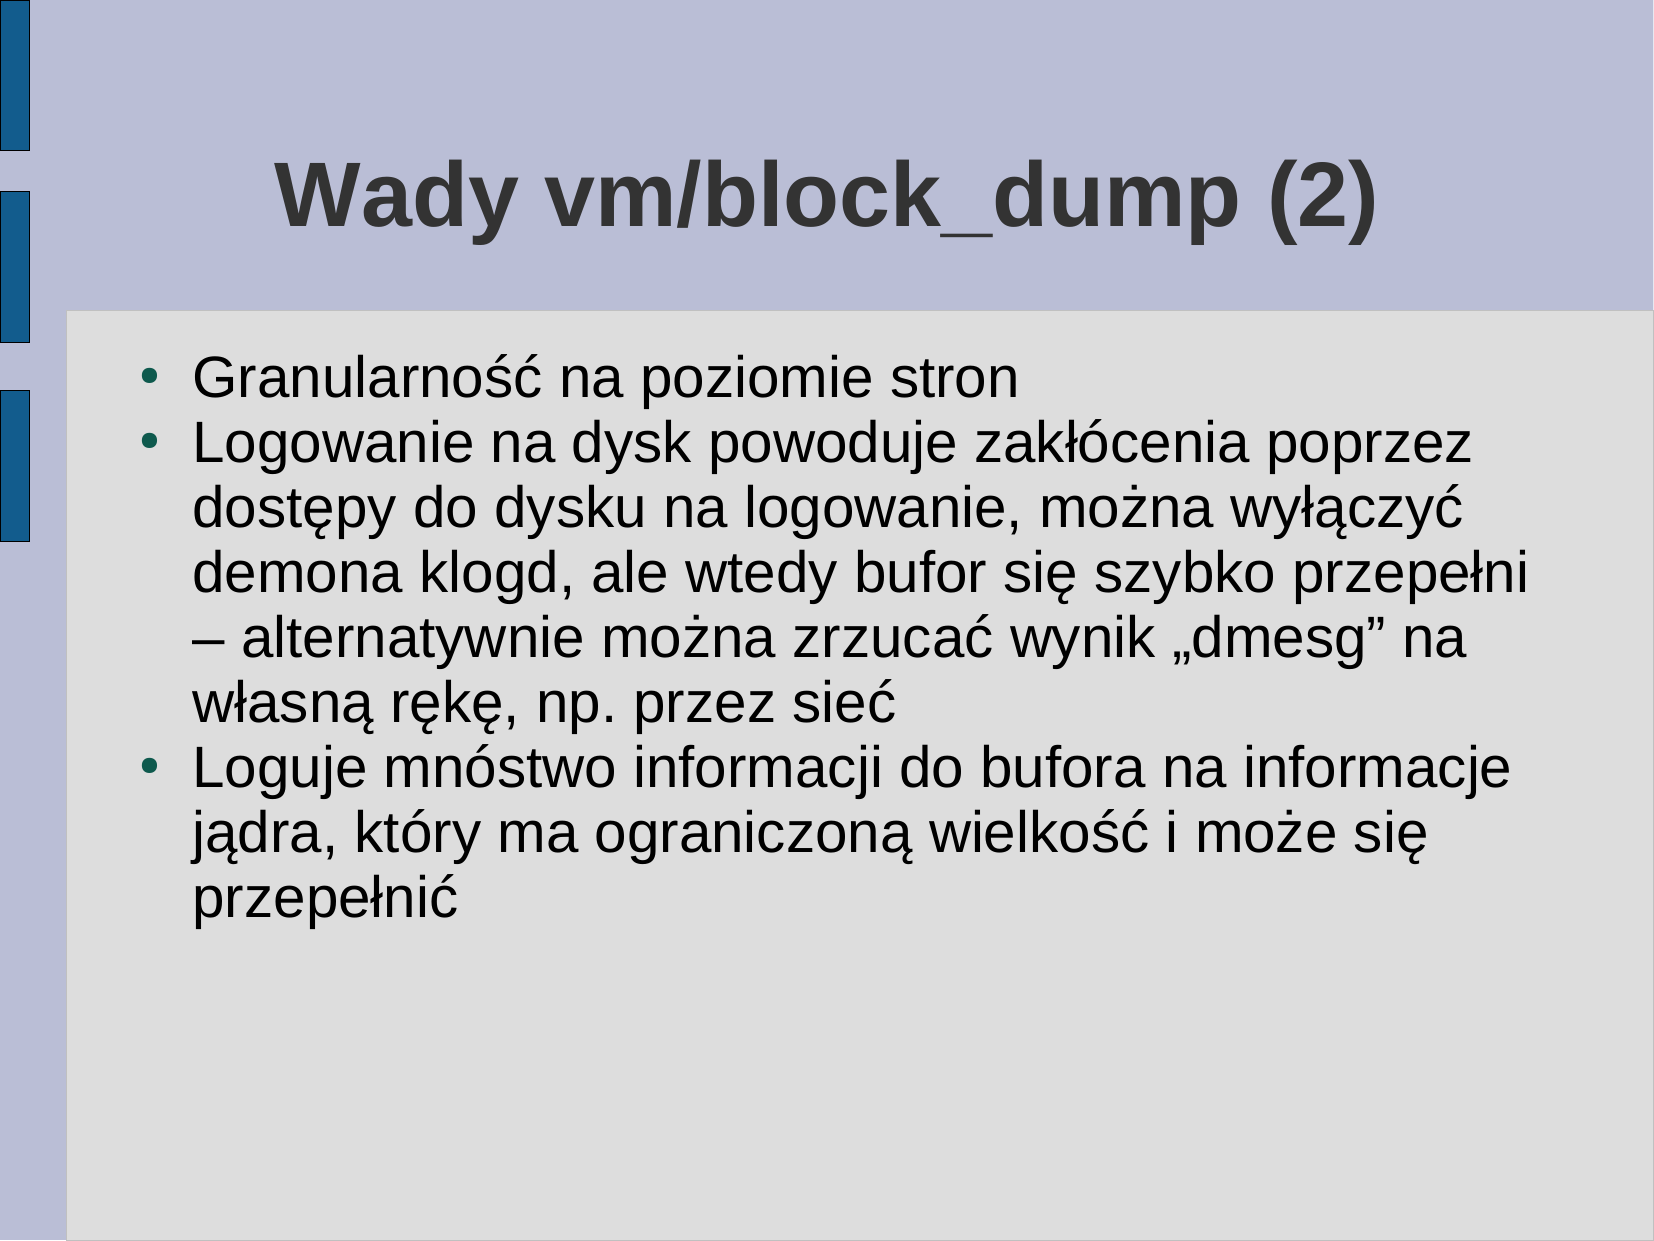

# Wady vm/block_dump (2)
Granularność na poziomie stron
Logowanie na dysk powoduje zakłócenia poprzez dostępy do dysku na logowanie, można wyłączyć demona klogd, ale wtedy bufor się szybko przepełni – alternatywnie można zrzucać wynik „dmesg” na własną rękę, np. przez sieć
Loguje mnóstwo informacji do bufora na informacje jądra, który ma ograniczoną wielkość i może się przepełnić